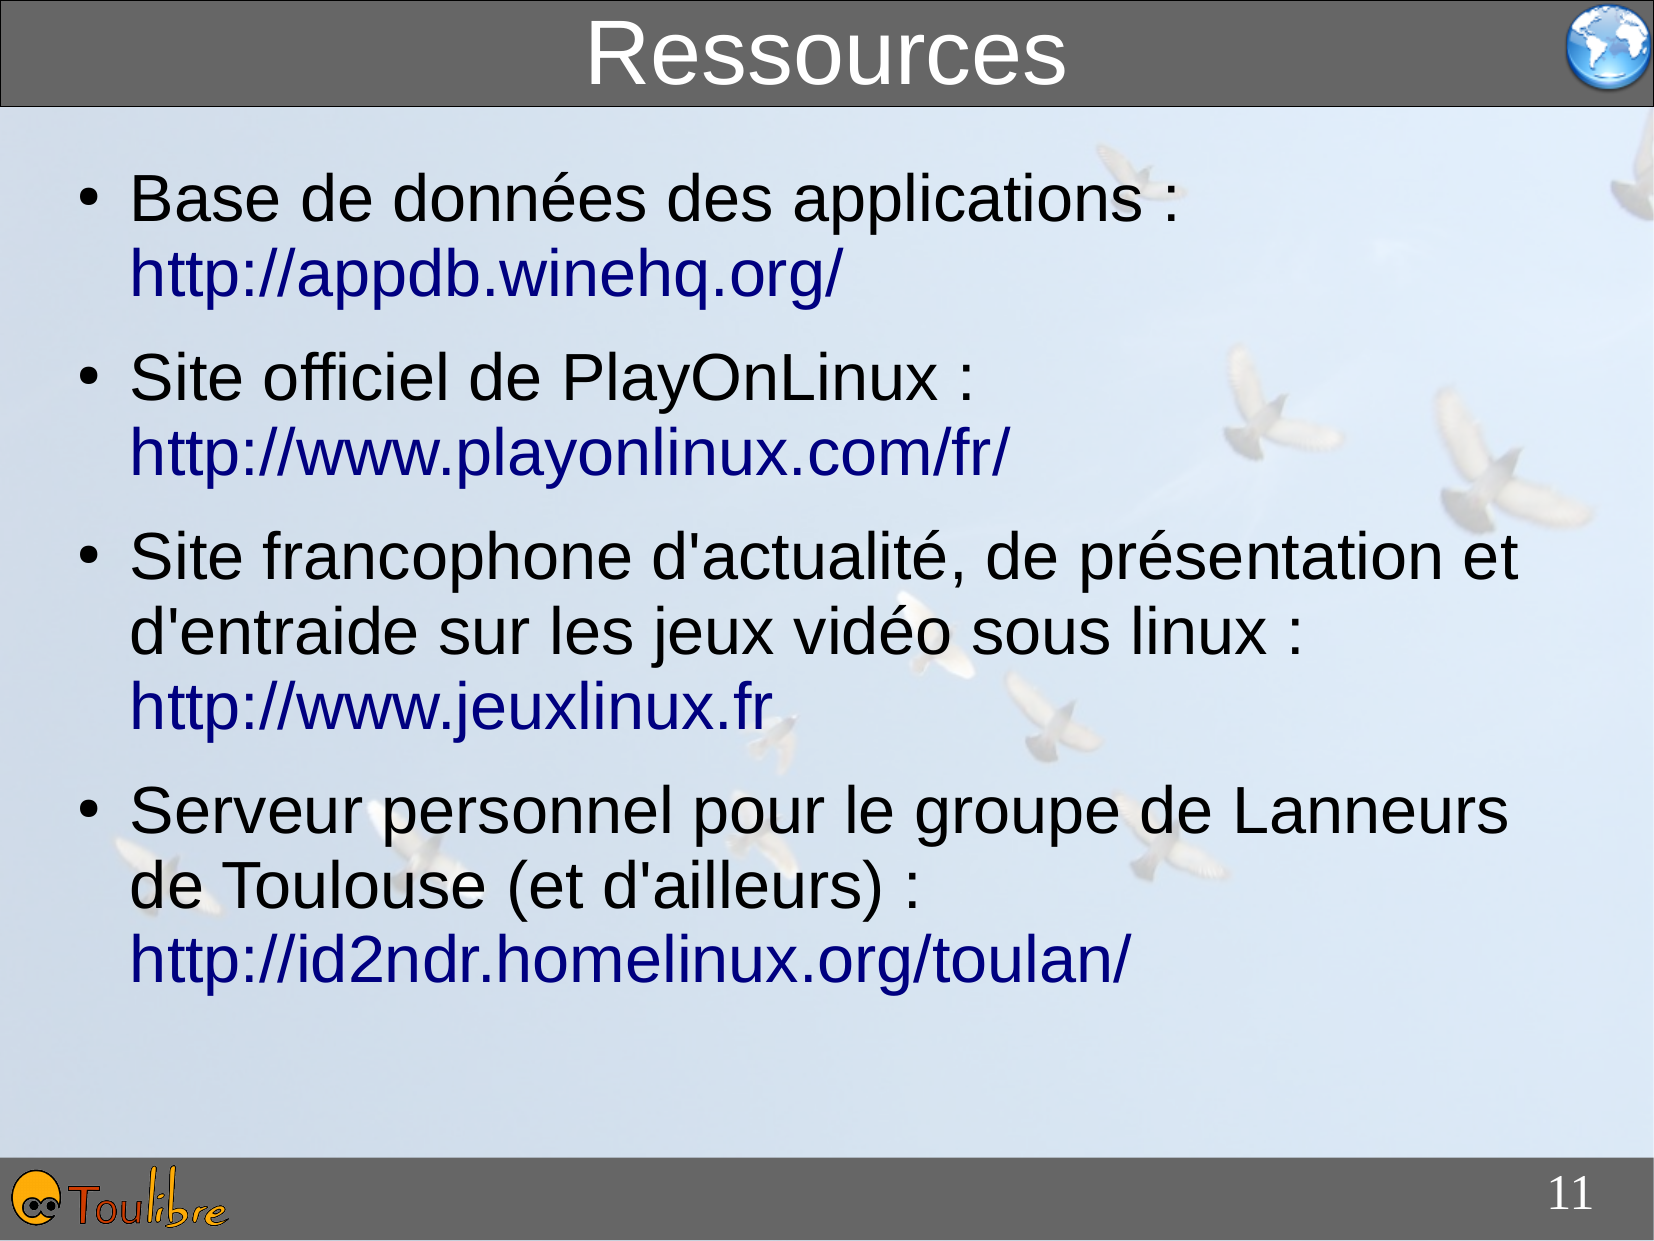

# Ressources
Base de données des applications :http://appdb.winehq.org/
Site officiel de PlayOnLinux :http://www.playonlinux.com/fr/
Site francophone d'actualité, de présentation et d'entraide sur les jeux vidéo sous linux :http://www.jeuxlinux.fr
Serveur personnel pour le groupe de Lanneurs de Toulouse (et d'ailleurs) : http://id2ndr.homelinux.org/toulan/
11